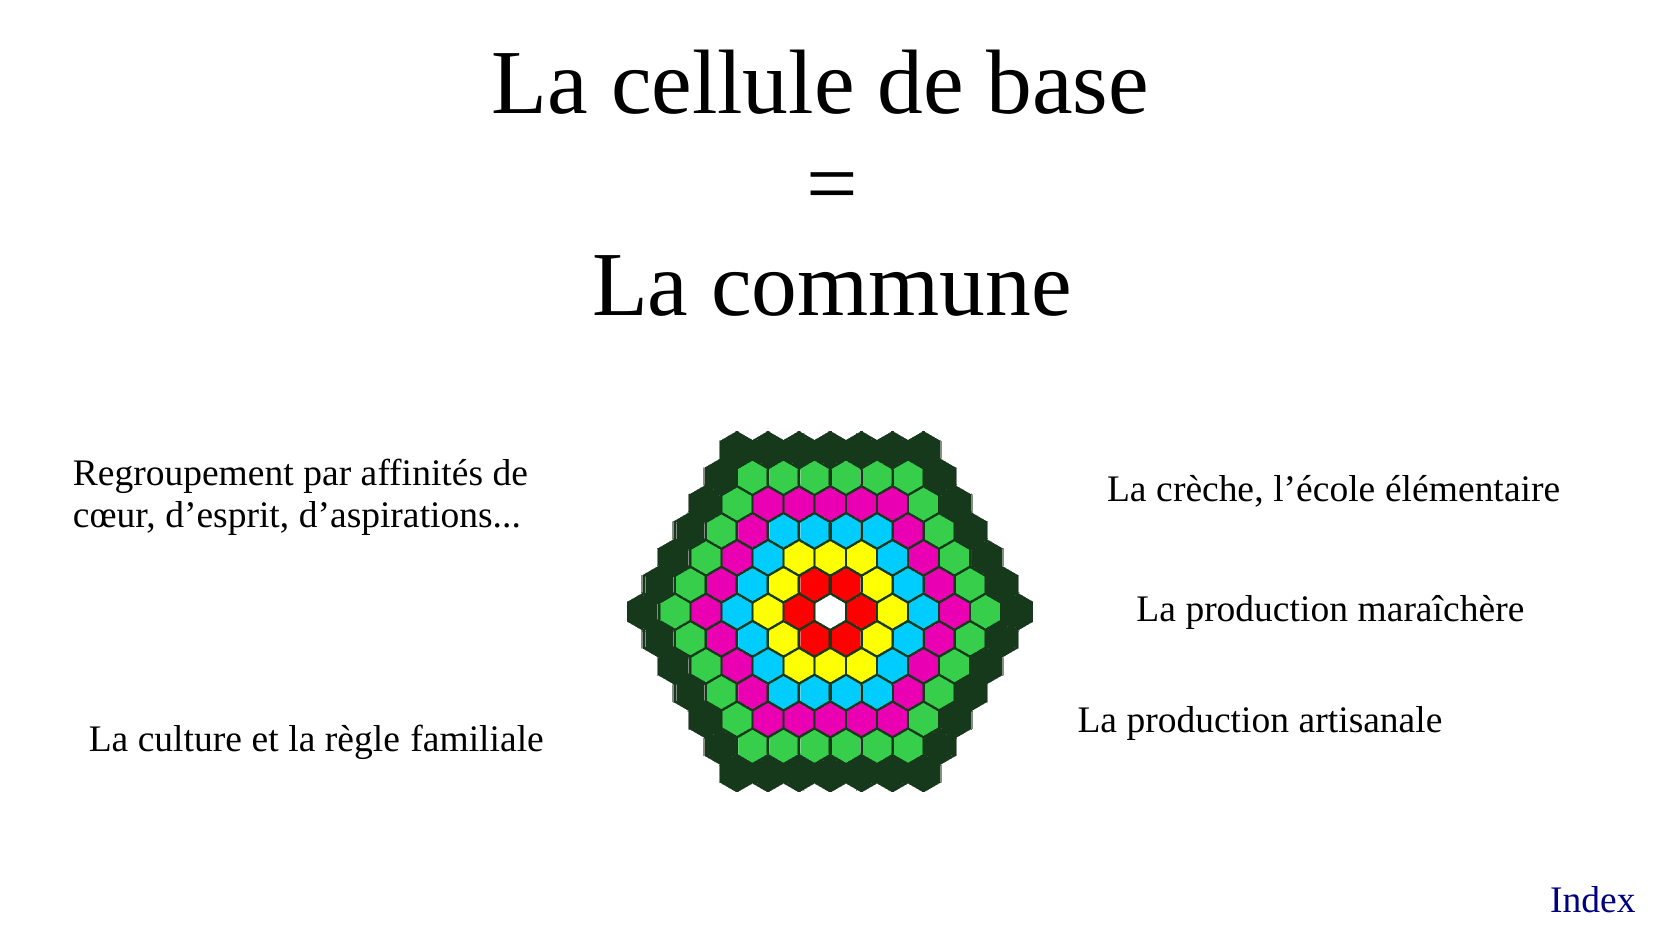

# La cellule de base = La commune
Regroupement par affinités de
cœur, d’esprit, d’aspirations...
La crèche, l’école élémentaire
La production maraîchère
La production artisanale
La culture et la règle familiale